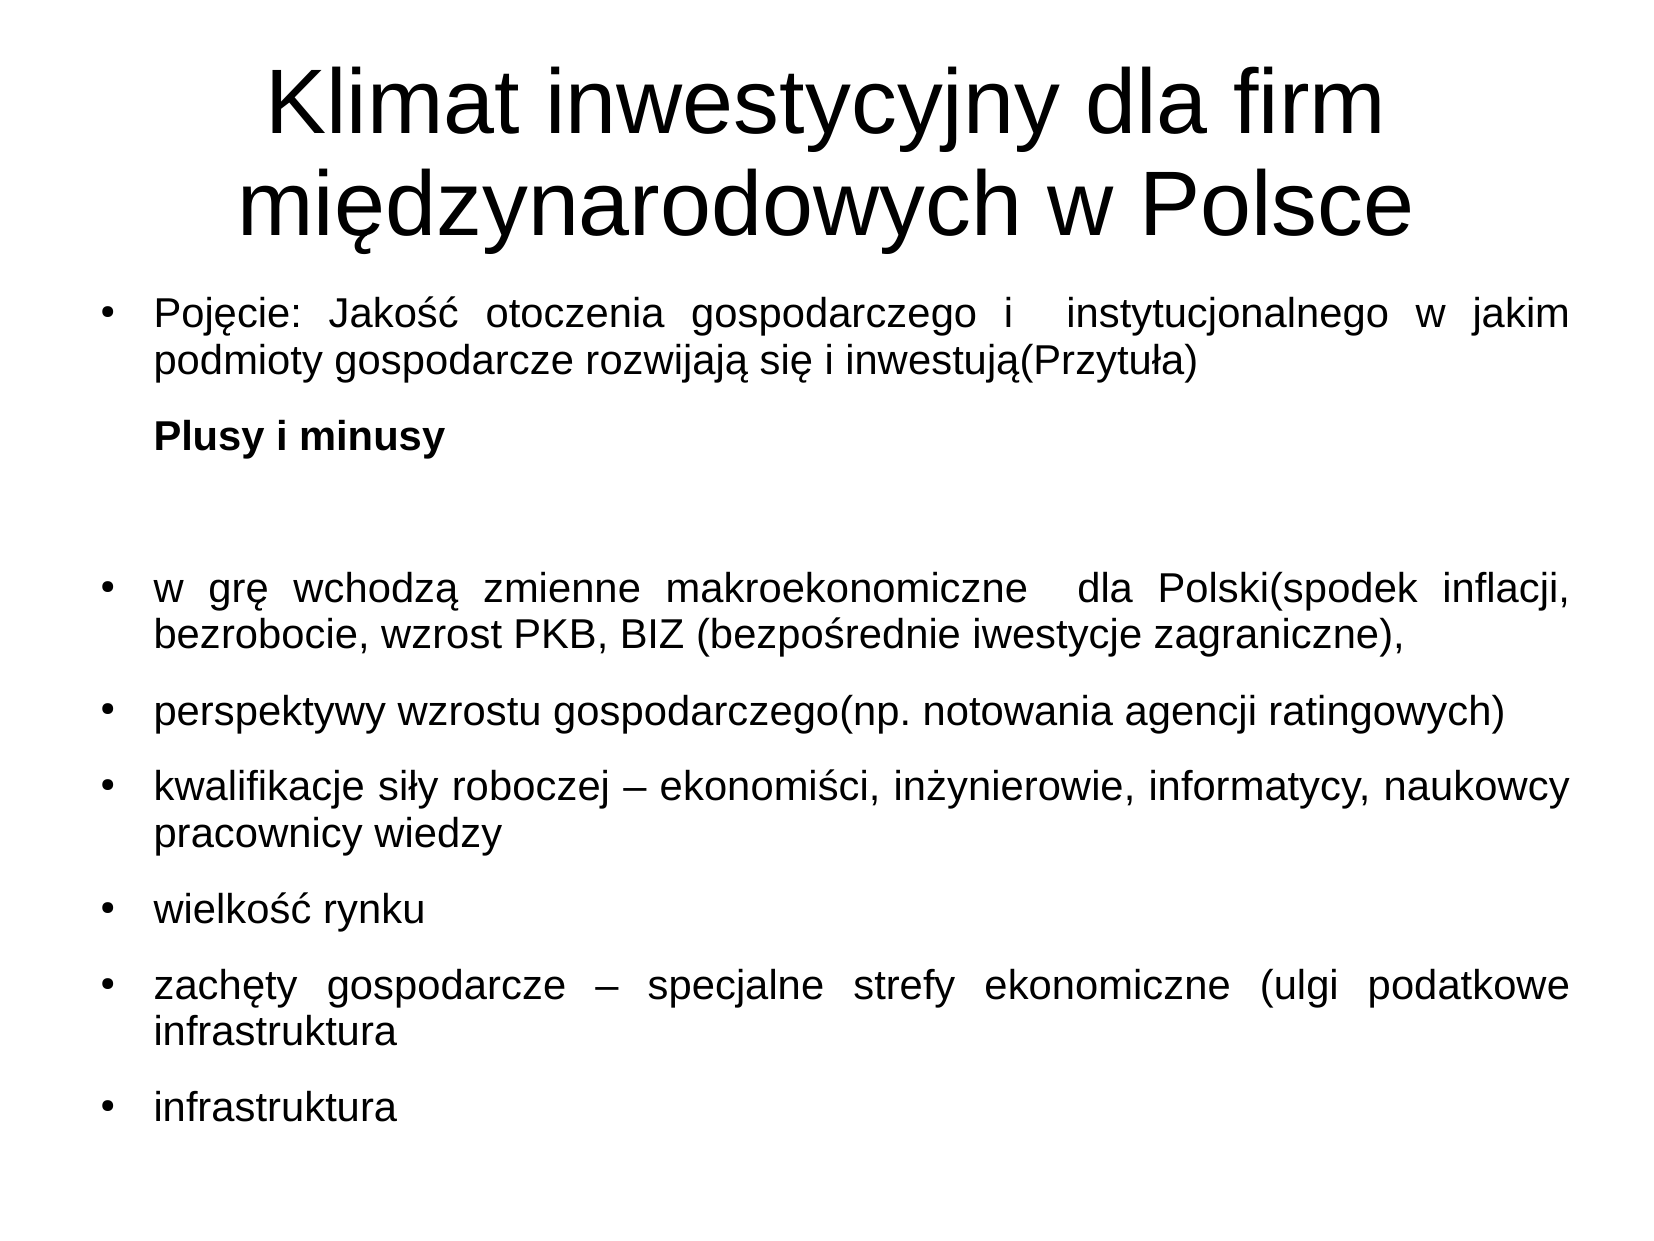

# Klimat inwestycyjny dla firm międzynarodowych w Polsce
Pojęcie: Jakość otoczenia gospodarczego i instytucjonalnego w jakim podmioty gospodarcze rozwijają się i inwestują(Przytuła)
Plusy i minusy
w grę wchodzą zmienne makroekonomiczne dla Polski(spodek inflacji, bezrobocie, wzrost PKB, BIZ (bezpośrednie iwestycje zagraniczne),
perspektywy wzrostu gospodarczego(np. notowania agencji ratingowych)
kwalifikacje siły roboczej – ekonomiści, inżynierowie, informatycy, naukowcy pracownicy wiedzy
wielkość rynku
zachęty gospodarcze – specjalne strefy ekonomiczne (ulgi podatkowe infrastruktura
infrastruktura